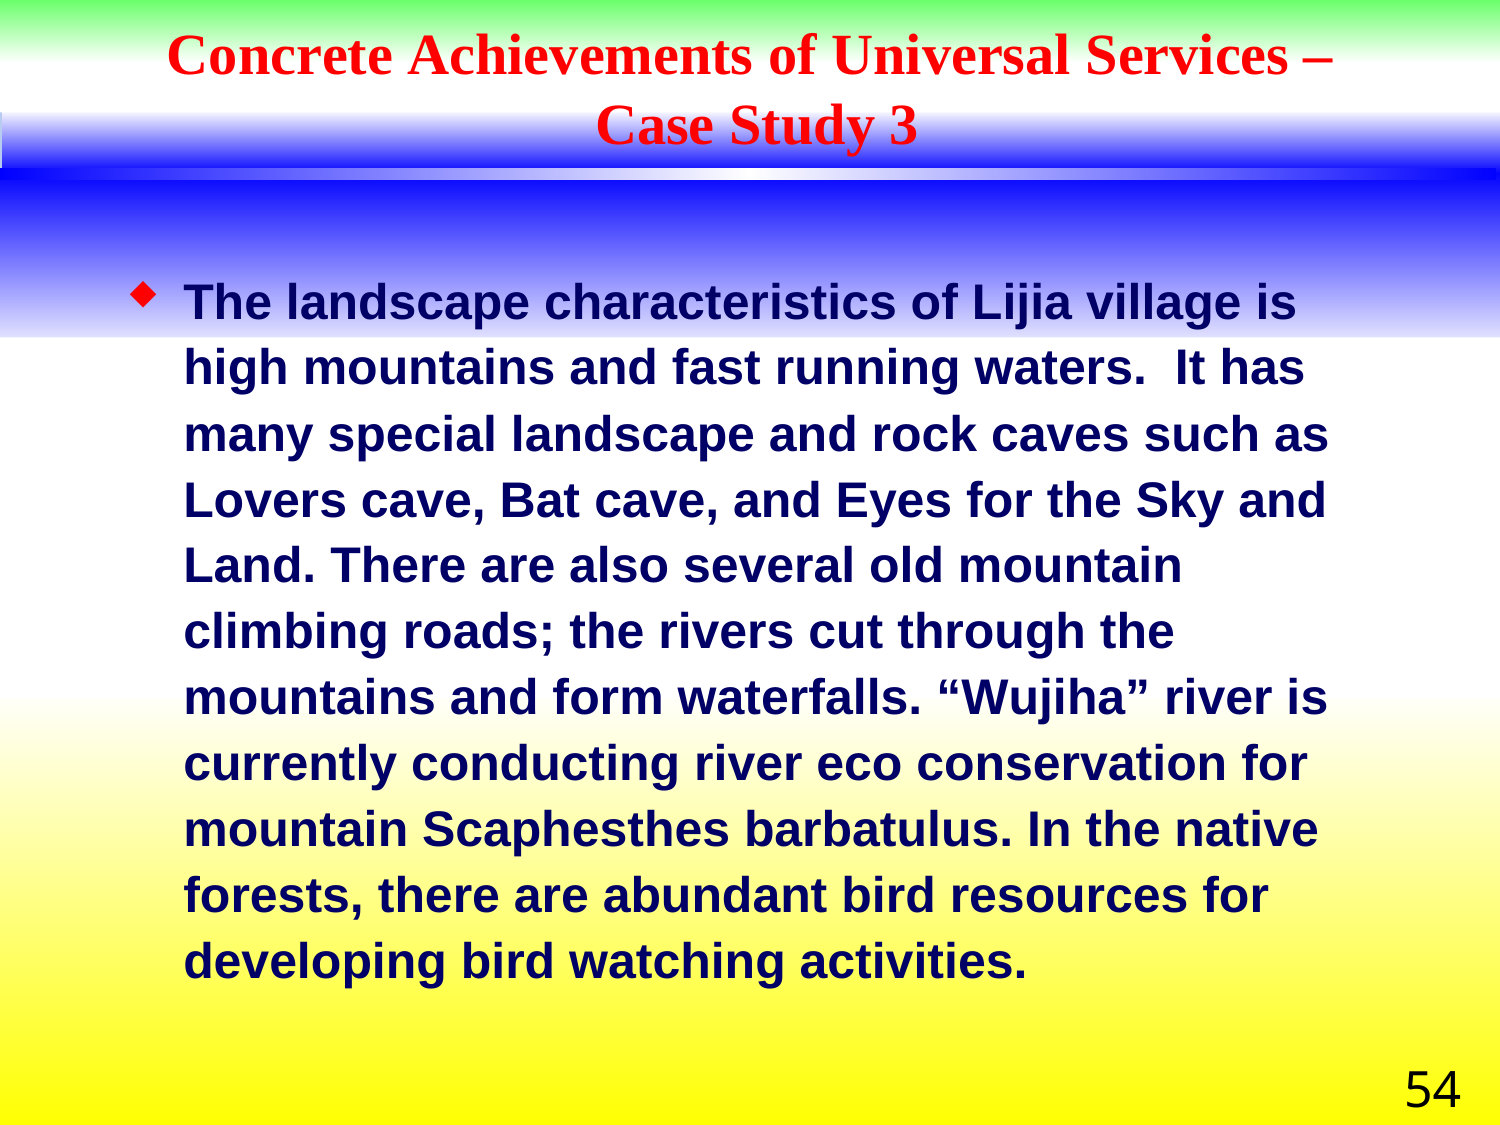

Concrete Achievements of Universal Services –
 Case Study 3
# The landscape characteristics of Lijia village is high mountains and fast running waters. It has many special landscape and rock caves such as Lovers cave, Bat cave, and Eyes for the Sky and Land. There are also several old mountain climbing roads; the rivers cut through the mountains and form waterfalls. “Wujiha” river is currently conducting river eco conservation for mountain Scaphesthes barbatulus. In the native forests, there are abundant bird resources for developing bird watching activities.
54